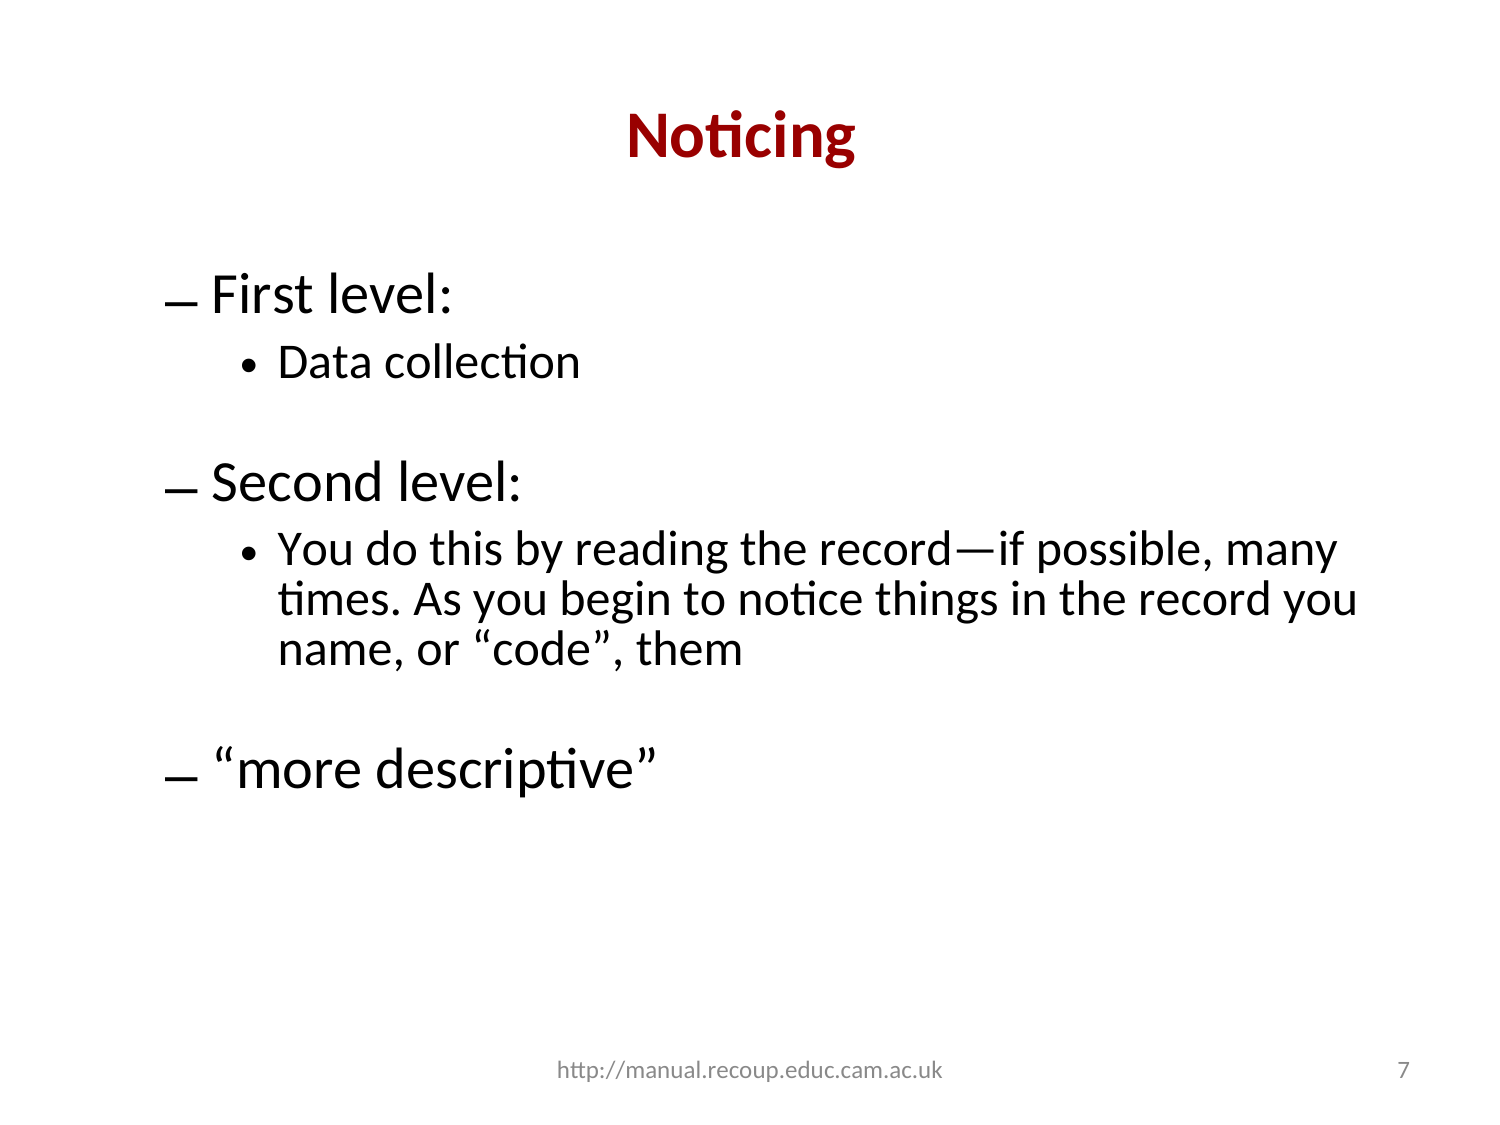

# Noticing
First level:
Data collection
Second level:
You do this by reading the record—if possible, many times. As you begin to notice things in the record you name, or “code”, them
“more descriptive”
http://manual.recoup.educ.cam.ac.uk
7